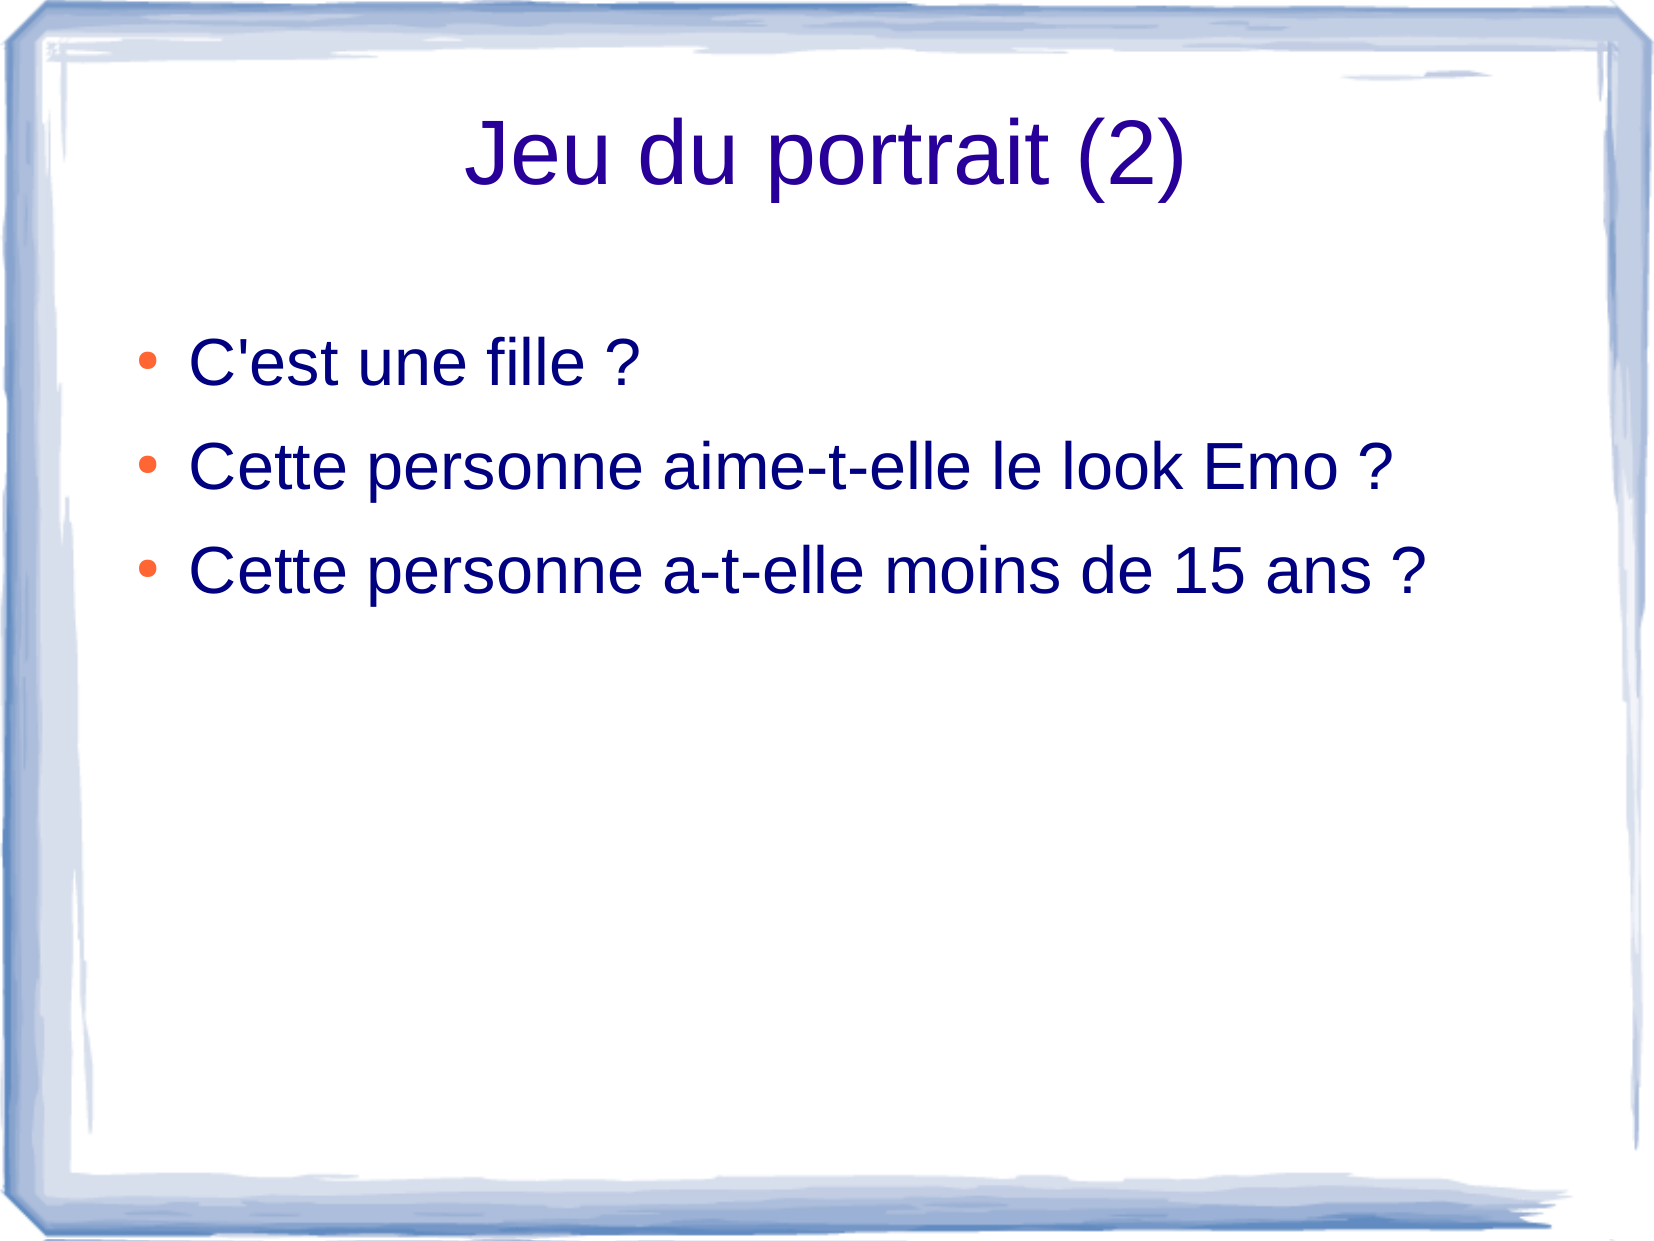

# Jeu du portrait (2)
C'est une fille ?
Cette personne aime-t-elle le look Emo ?
Cette personne a-t-elle moins de 15 ans ?